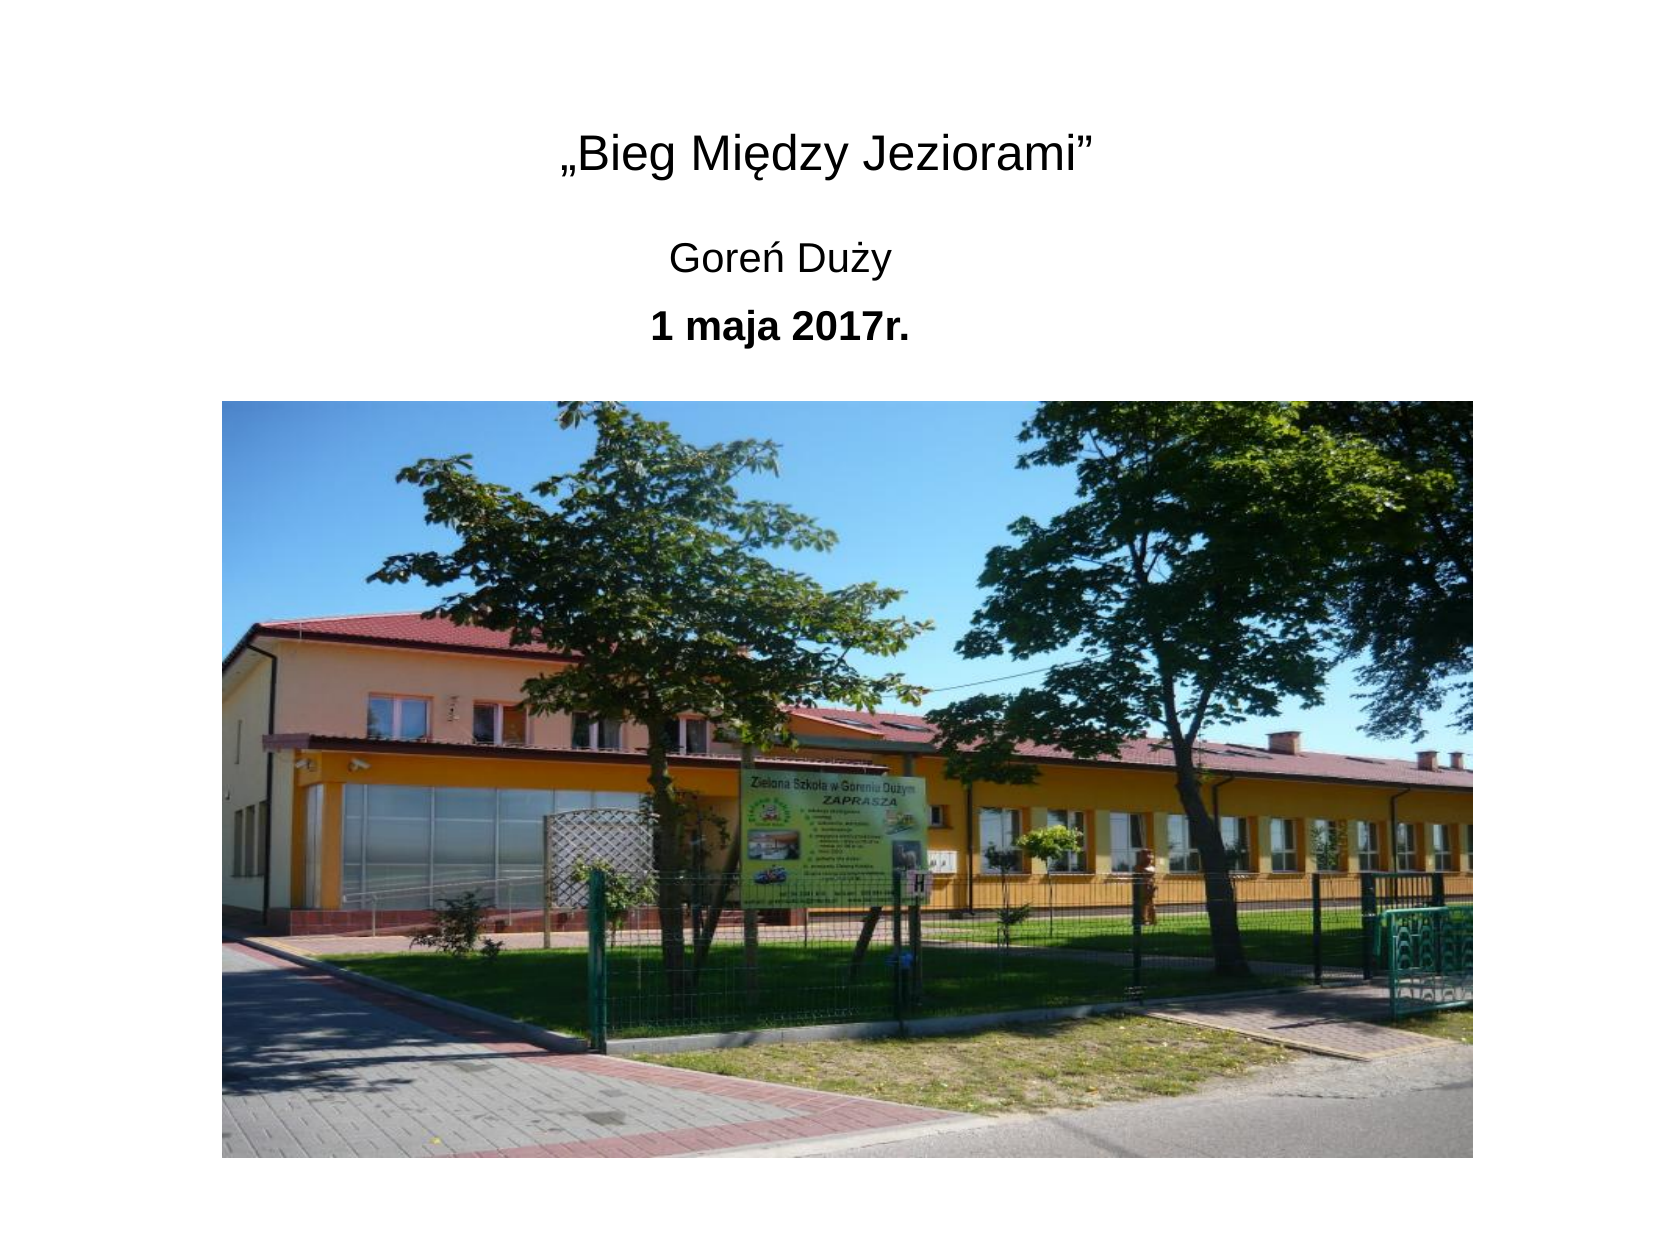

# „Bieg Między Jeziorami”
 Goreń Duży
 1 maja 2017r.